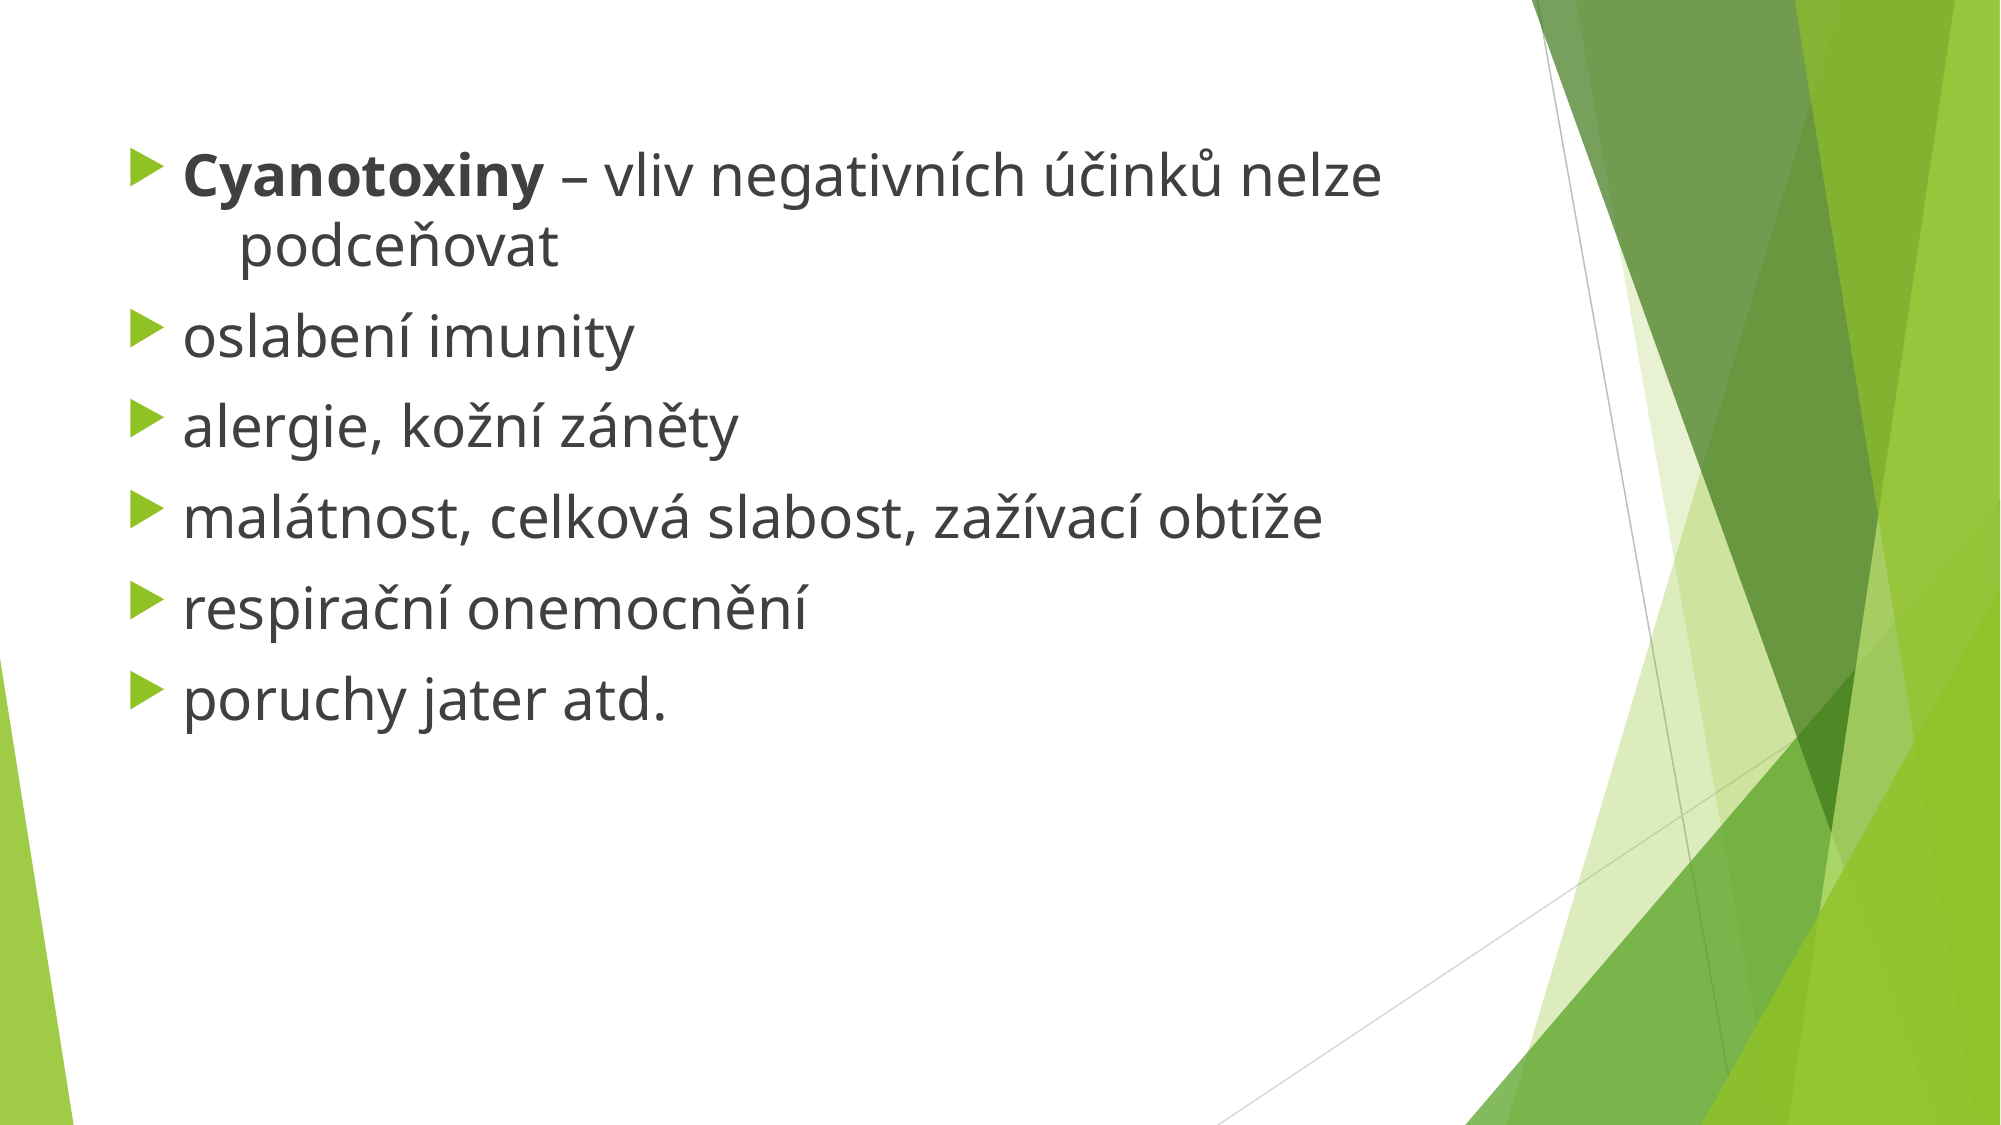

#
Cyanotoxiny – vliv negativních účinků nelze podceňovat
oslabení imunity
alergie, kožní záněty
malátnost, celková slabost, zažívací obtíže
respirační onemocnění
poruchy jater atd.